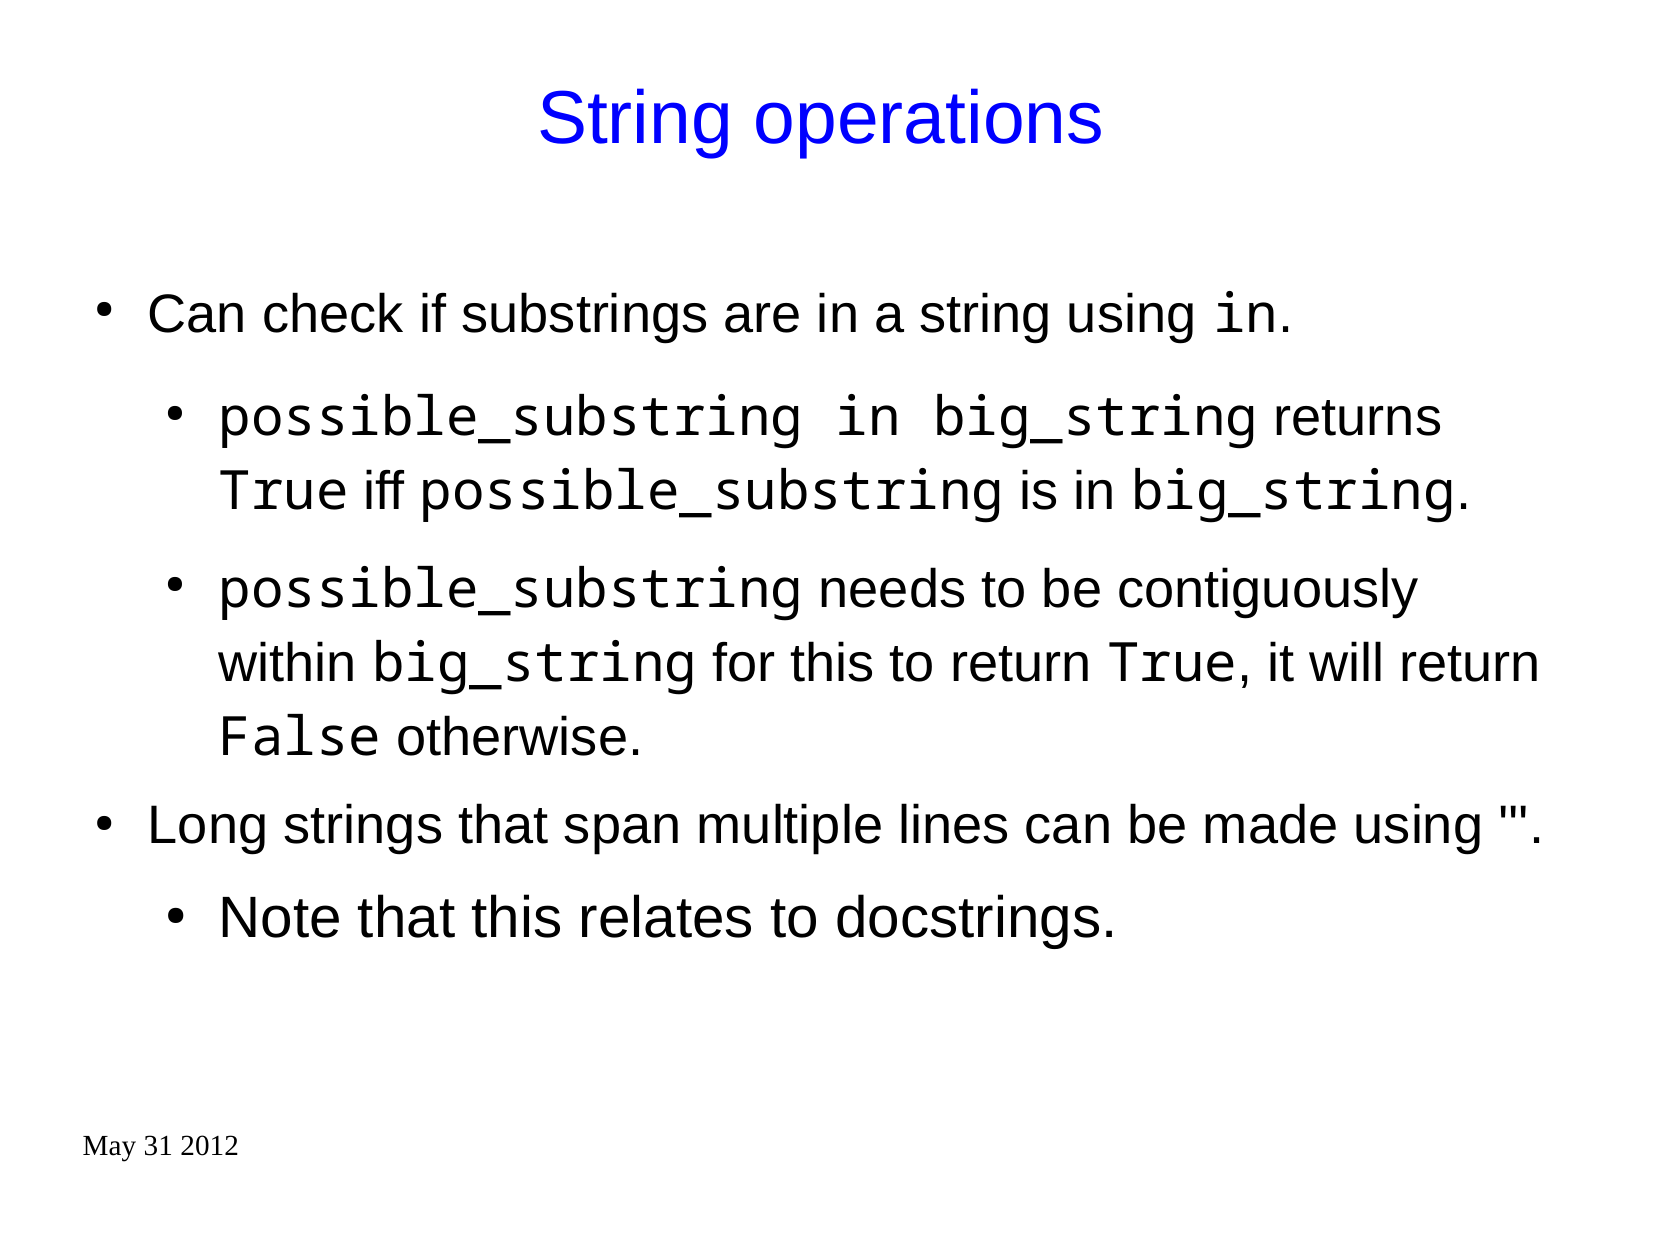

# String operations
Can check if substrings are in a string using in.
possible_substring in big_string returns True iff possible_substring is in big_string.
possible_substring needs to be contiguously within big_string for this to return True, it will return False otherwise.
Long strings that span multiple lines can be made using '''.
Note that this relates to docstrings.
May 31 2012